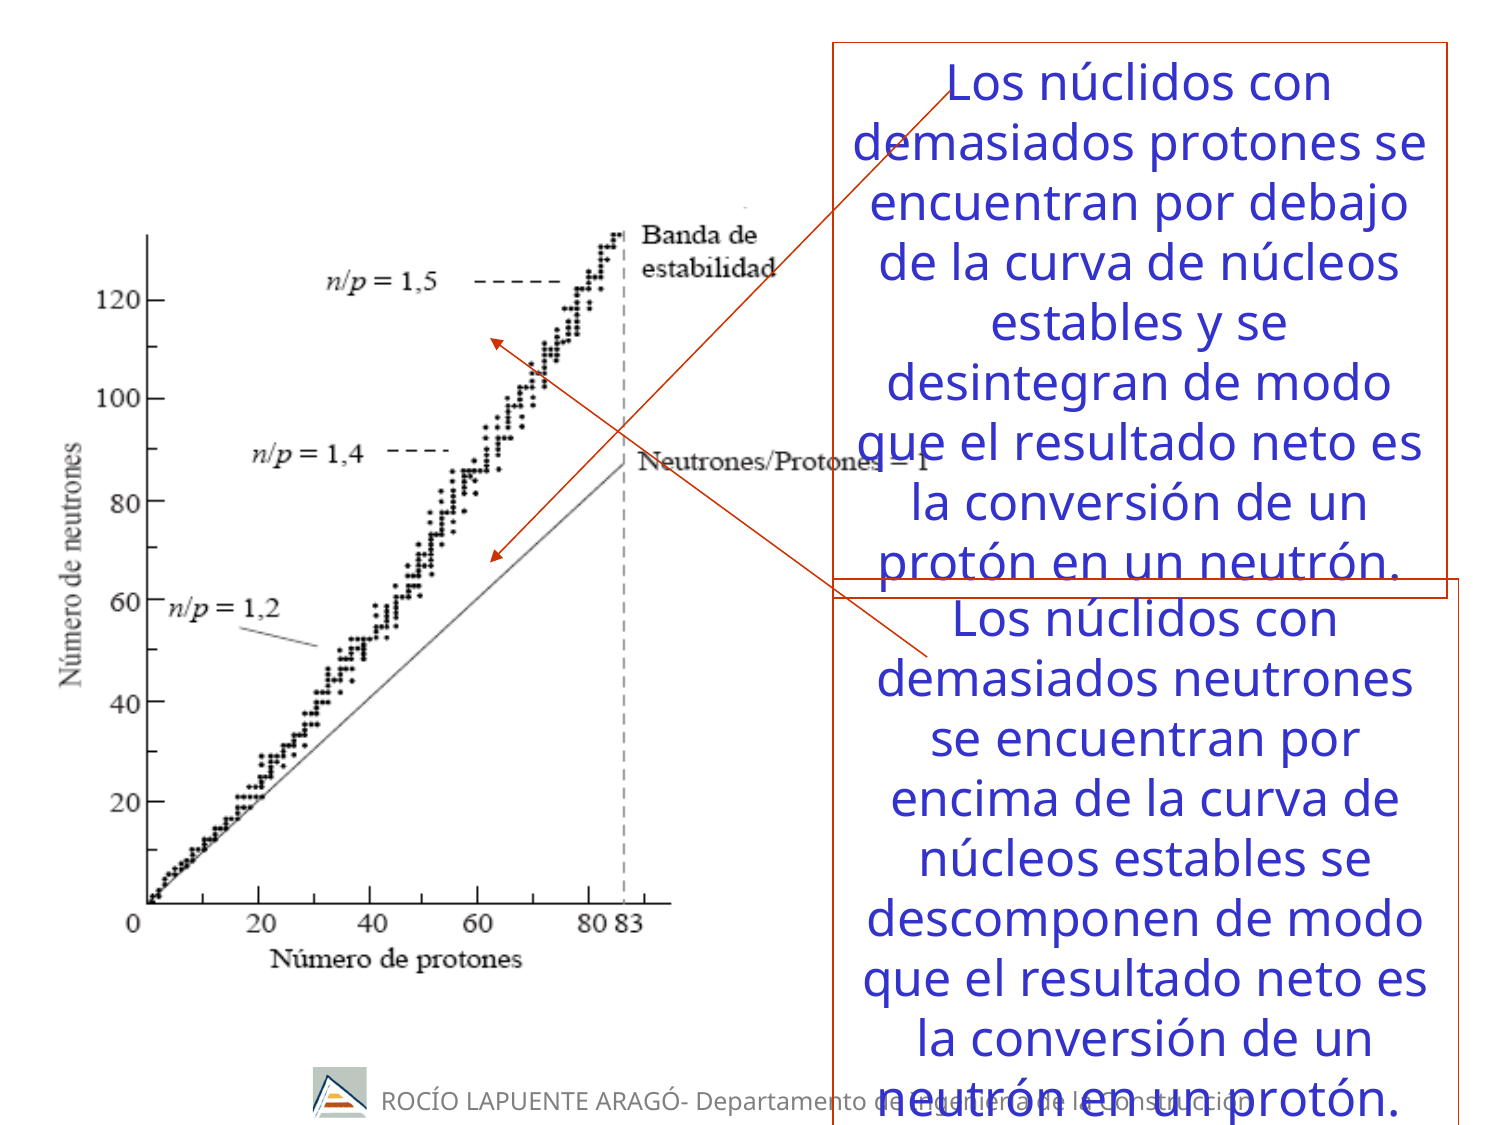

Los núclidos con demasiados protones se encuentran por debajo de la curva de núcleos estables y se desintegran de modo que el resultado neto es la conversión de un protón en un neutrón.
Los núclidos con demasiados neutrones se encuentran por encima de la curva de núcleos estables se descomponen de modo que el resultado neto es la conversión de un neutrón en un protón.